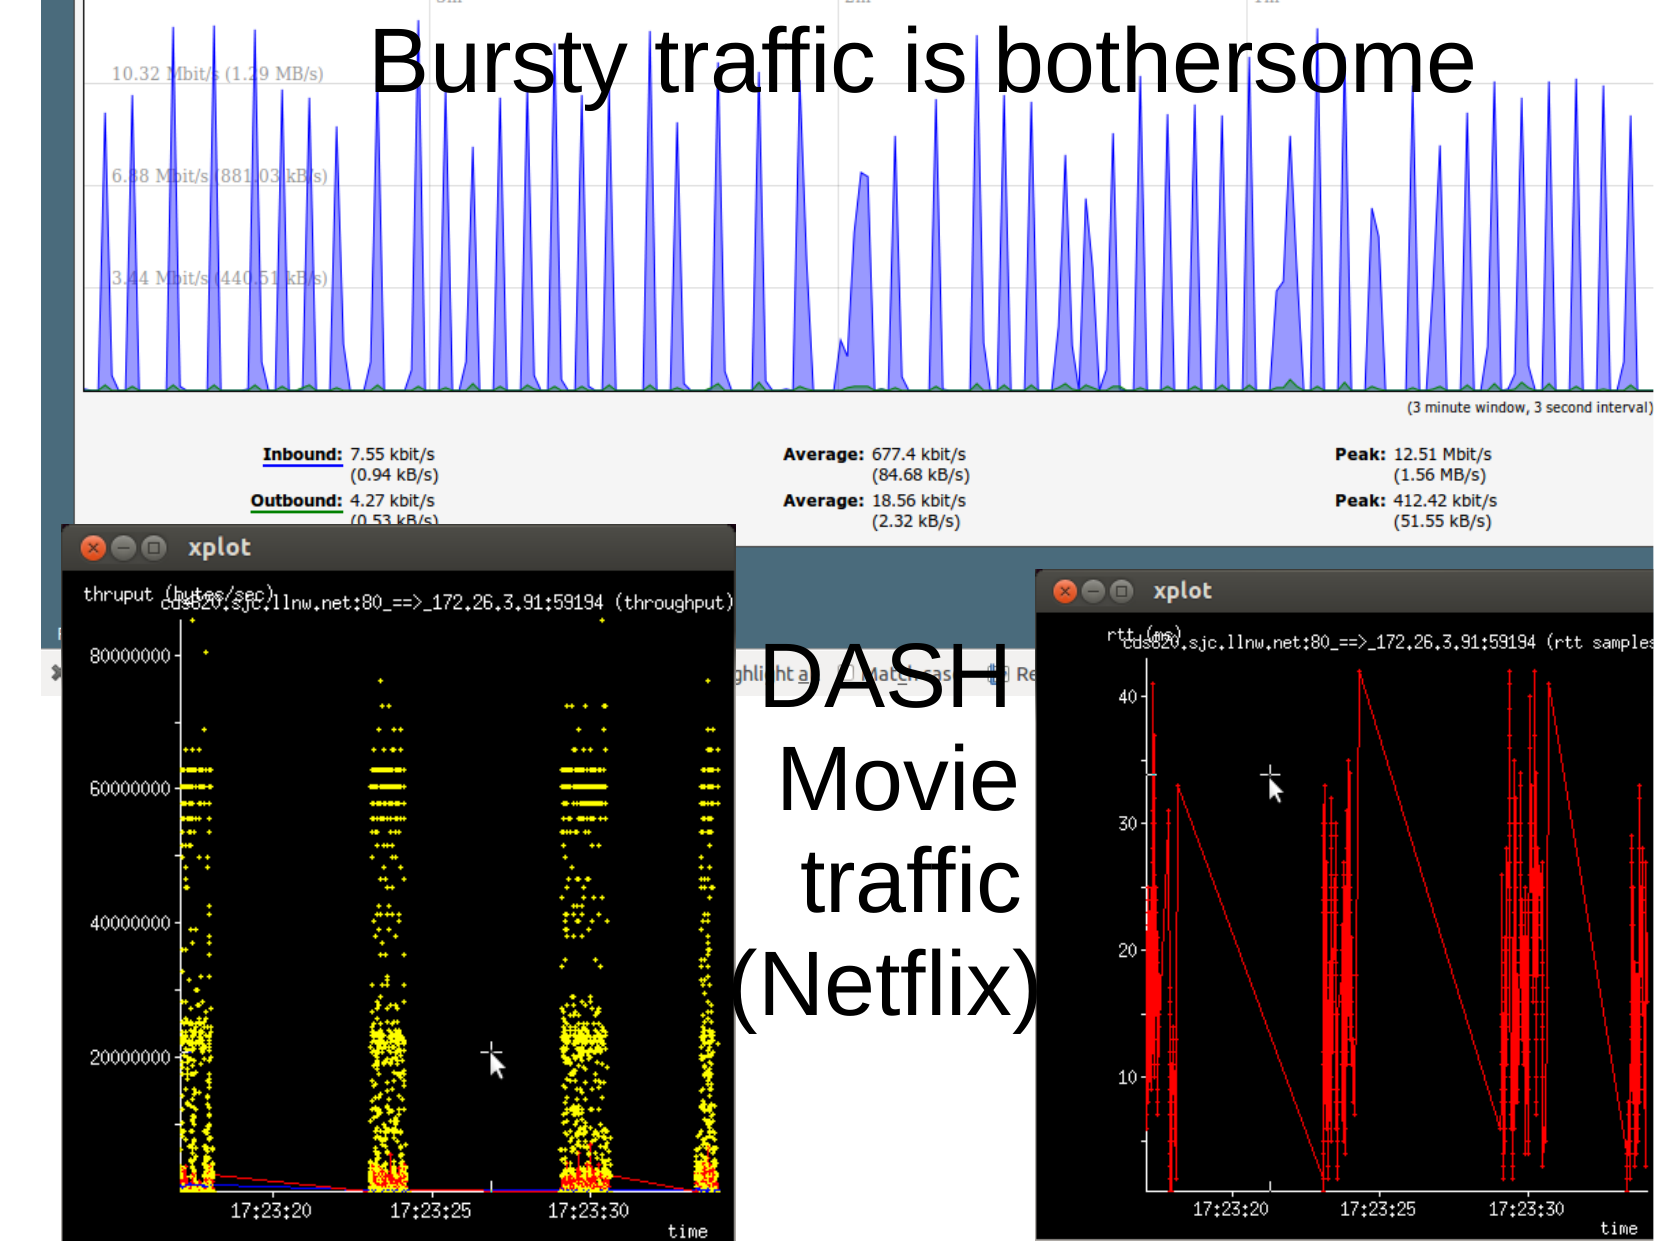

Bursty traffic is bothersome
DASH
Movie
traffic
(Netflix)
#